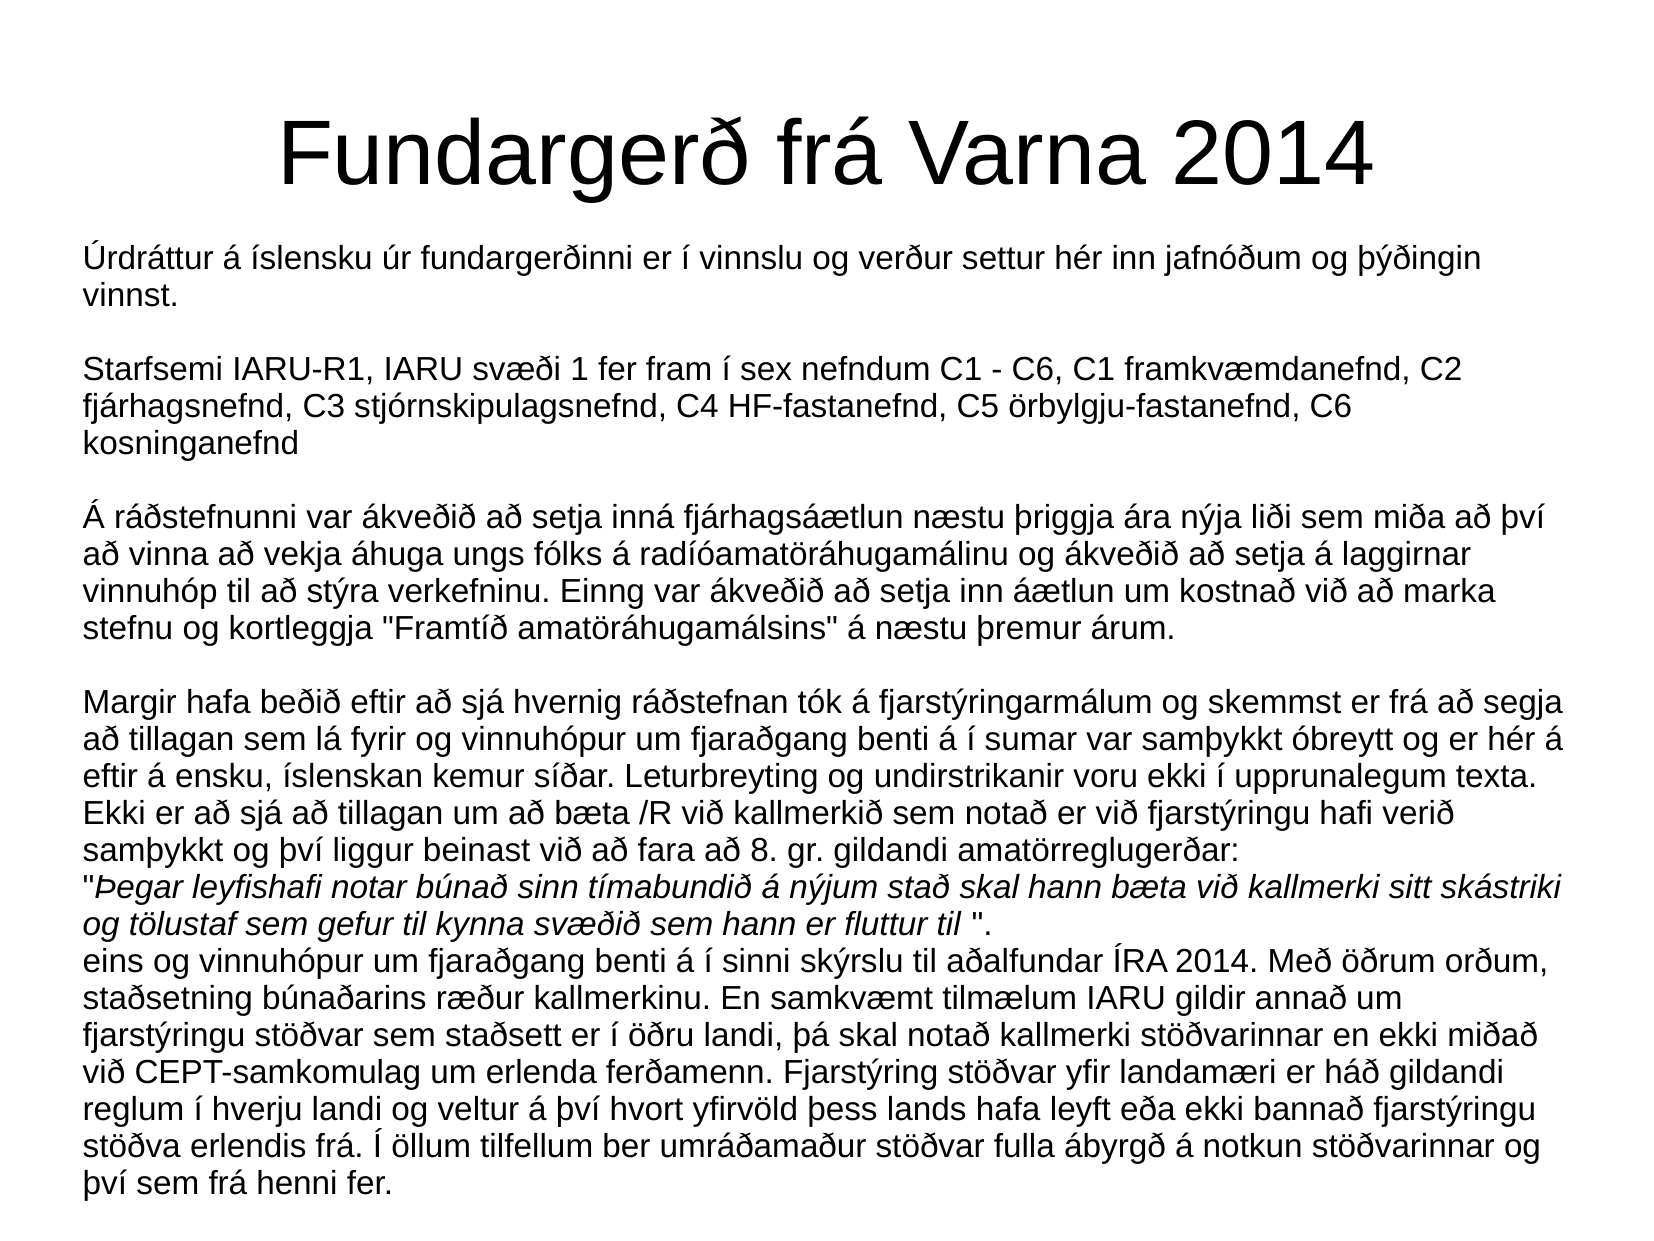

# Fundargerð frá Varna 2014
Úrdráttur á íslensku úr fundargerðinni er í vinnslu og verður settur hér inn jafnóðum og þýðingin vinnst.
Starfsemi IARU-R1, IARU svæði 1 fer fram í sex nefndum C1 - C6, C1 framkvæmdanefnd, C2 fjárhagsnefnd, C3 stjórnskipulagsnefnd, C4 HF-fastanefnd, C5 örbylgju-fastanefnd, C6 kosninganefnd
Á ráðstefnunni var ákveðið að setja inná fjárhagsáætlun næstu þriggja ára nýja liði sem miða að því að vinna að vekja áhuga ungs fólks á radíóamatöráhugamálinu og ákveðið að setja á laggirnar vinnuhóp til að stýra verkefninu. Einng var ákveðið að setja inn áætlun um kostnað við að marka stefnu og kortleggja "Framtíð amatöráhugamálsins" á næstu þremur árum.
Margir hafa beðið eftir að sjá hvernig ráðstefnan tók á fjarstýringarmálum og skemmst er frá að segja að tillagan sem lá fyrir og vinnuhópur um fjaraðgang benti á í sumar var samþykkt óbreytt og er hér á eftir á ensku, íslenskan kemur síðar. Leturbreyting og undirstrikanir voru ekki í upprunalegum texta. Ekki er að sjá að tillagan um að bæta /R við kallmerkið sem notað er við fjarstýringu hafi verið samþykkt og því liggur beinast við að fara að 8. gr. gildandi amatörreglugerðar:
"Þegar leyfishafi notar búnað sinn tímabundið á nýjum stað skal hann bæta við kallmerki sitt skástriki og tölustaf sem gefur til kynna svæðið sem hann er fluttur til ".
eins og vinnuhópur um fjaraðgang benti á í sinni skýrslu til aðalfundar ÍRA 2014. Með öðrum orðum, staðsetning búnaðarins ræður kallmerkinu. En samkvæmt tilmælum IARU gildir annað um fjarstýringu stöðvar sem staðsett er í öðru landi, þá skal notað kallmerki stöðvarinnar en ekki miðað við CEPT-samkomulag um erlenda ferðamenn. Fjarstýring stöðvar yfir landamæri er háð gildandi reglum í hverju landi og veltur á því hvort yfirvöld þess lands hafa leyft eða ekki bannað fjarstýringu stöðva erlendis frá. Í öllum tilfellum ber umráðamaður stöðvar fulla ábyrgð á notkun stöðvarinnar og því sem frá henni fer.